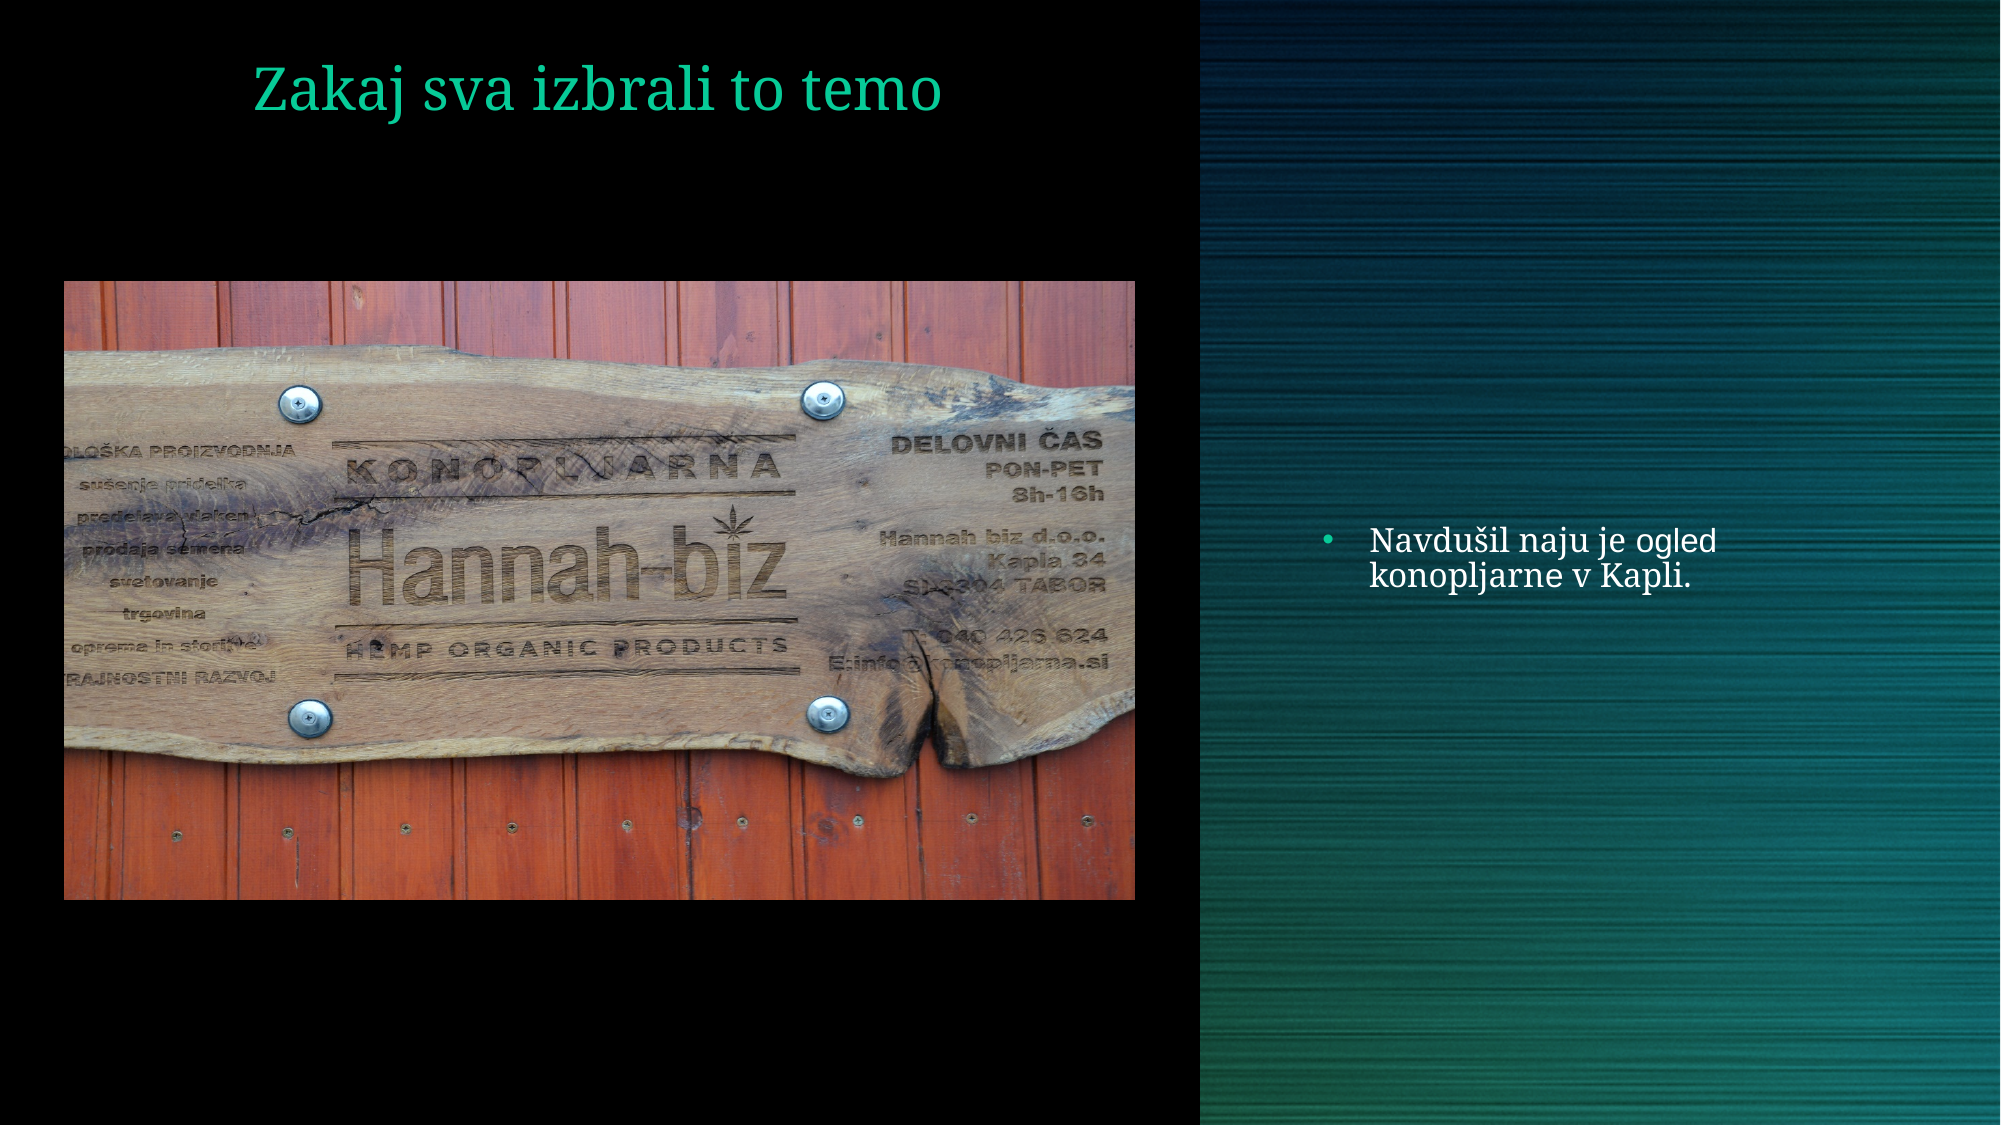

# Zakaj sva izbrali to temo
Navdušil naju je ogled konopljarne v Kapli.